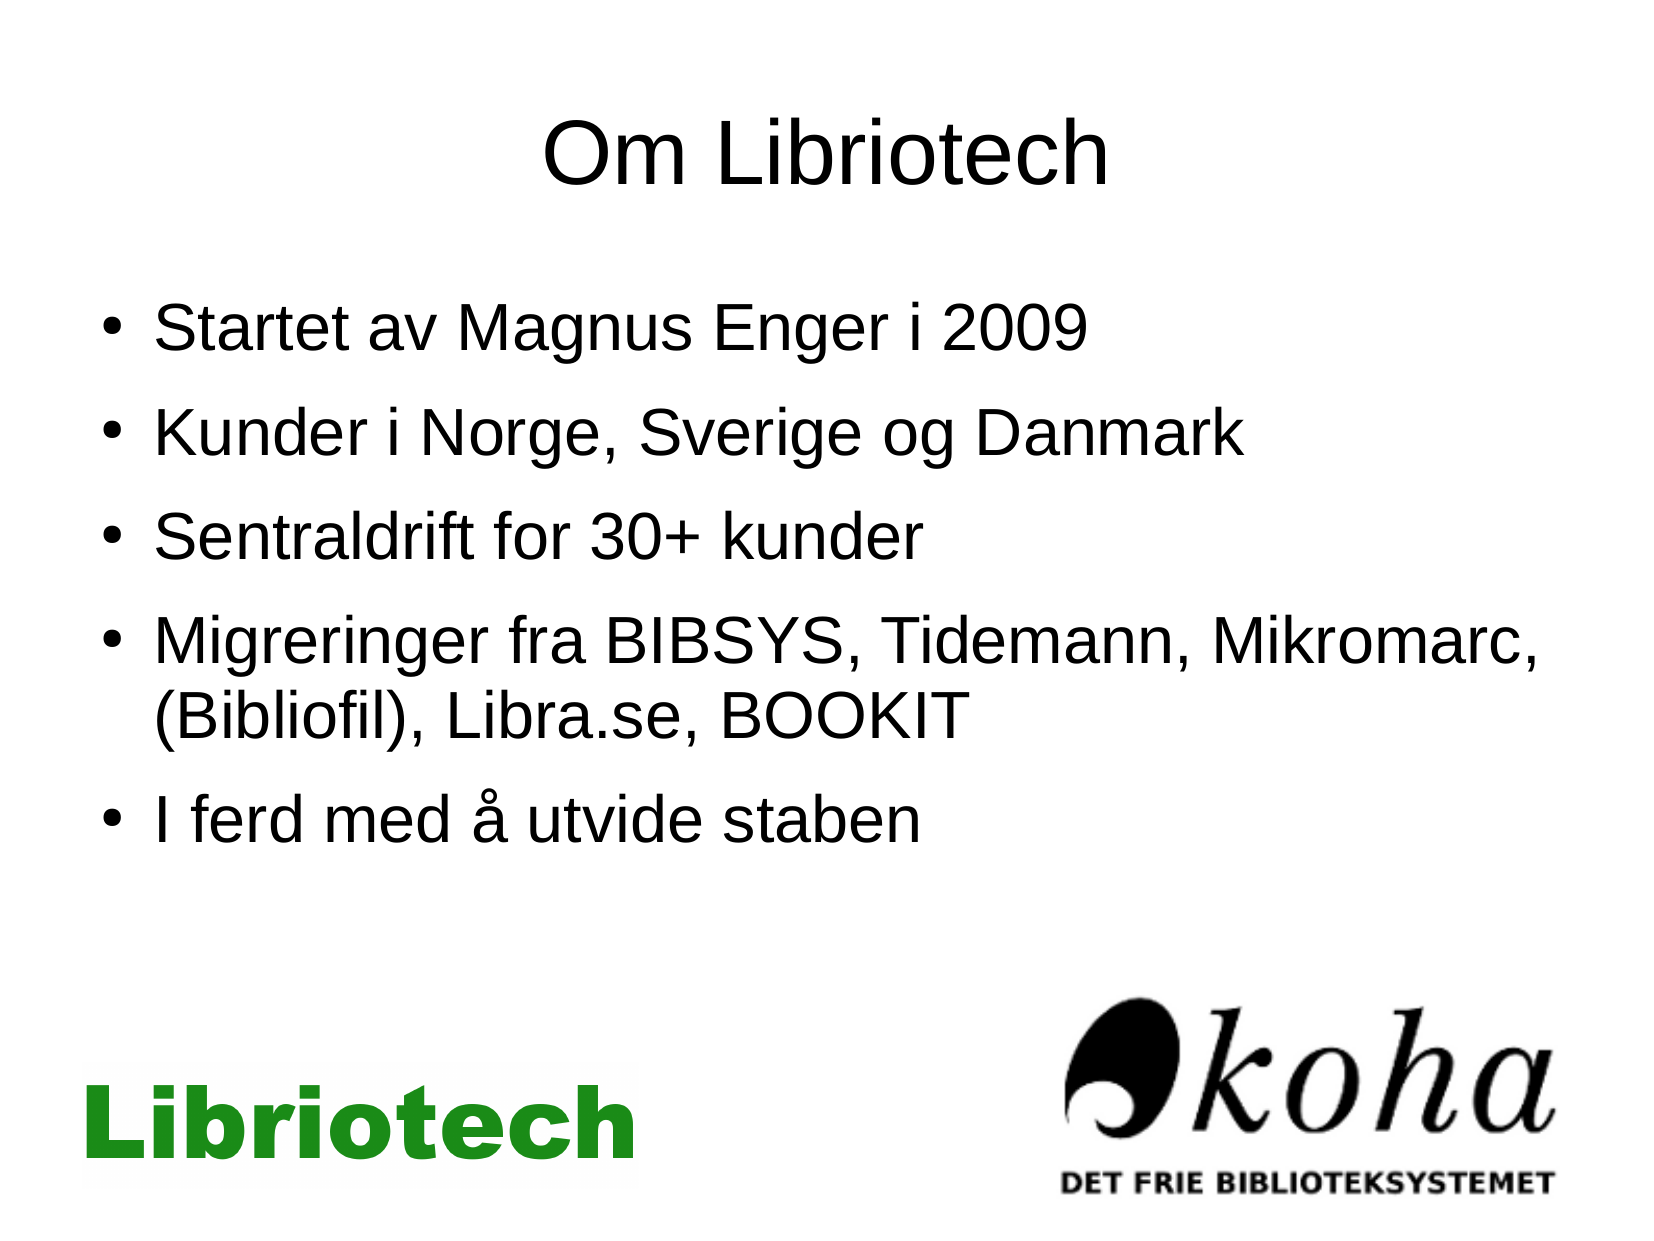

# Om Libriotech
Startet av Magnus Enger i 2009
Kunder i Norge, Sverige og Danmark
Sentraldrift for 30+ kunder
Migreringer fra BIBSYS, Tidemann, Mikromarc, (Bibliofil), Libra.se, BOOKIT
I ferd med å utvide staben